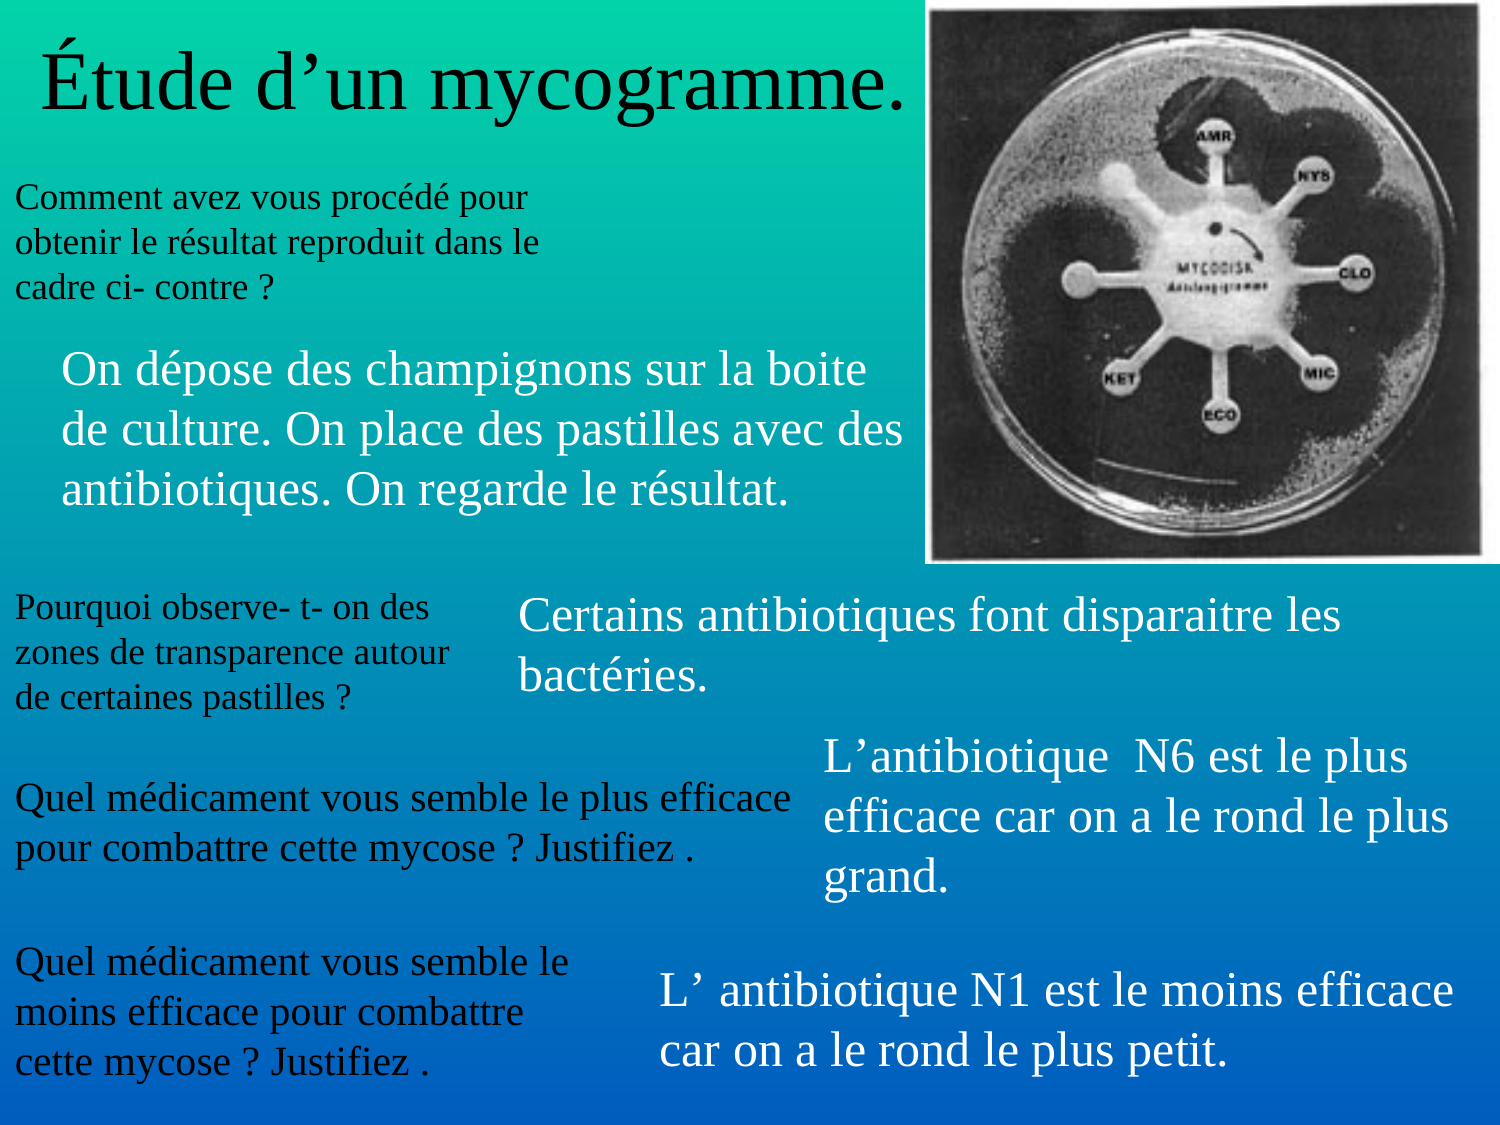

# Étude d’un mycogramme.
Comment avez vous procédé pour obtenir le résultat reproduit dans le cadre ci- contre ?
On dépose des champignons sur la boite de culture. On place des pastilles avec des antibiotiques. On regarde le résultat.
Pourquoi observe- t- on des zones de transparence autour de certaines pastilles ?
Certains antibiotiques font disparaitre les bactéries.
L’antibiotique N6 est le plus efficace car on a le rond le plus grand.
Quel médicament vous semble le plus efficace pour combattre cette mycose ? Justifiez .
Quel médicament vous semble le moins efficace pour combattre cette mycose ? Justifiez .
L’ antibiotique N1 est le moins efficace car on a le rond le plus petit.